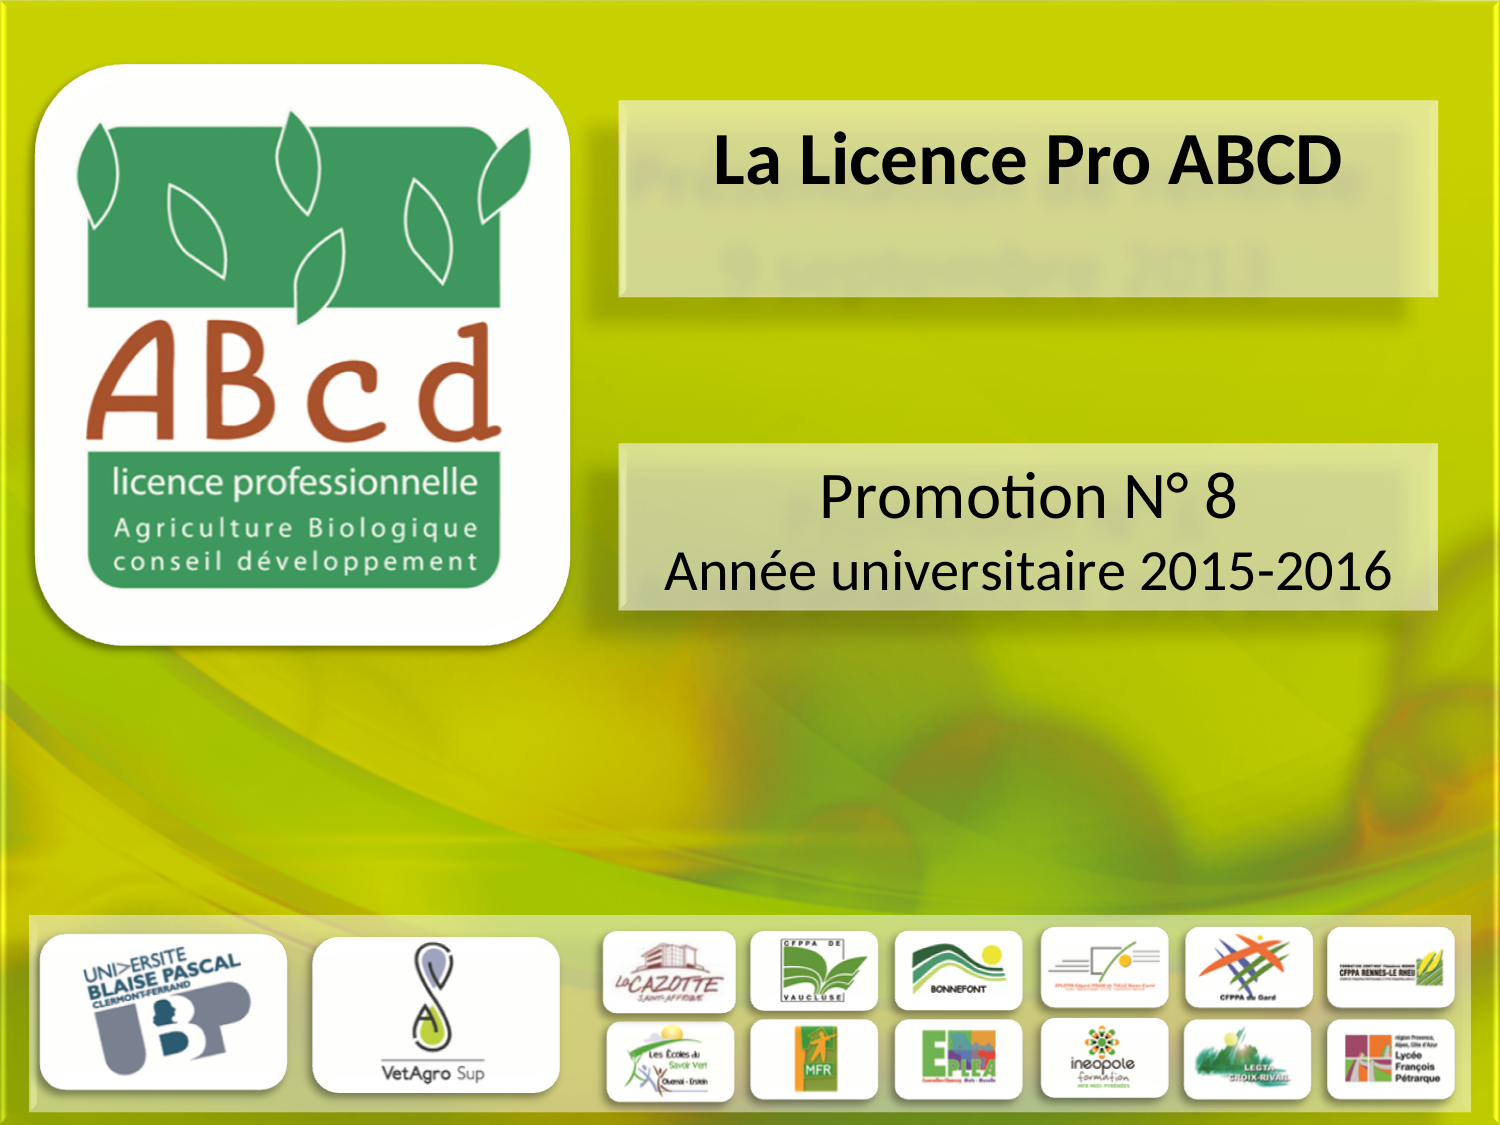

La Licence Pro ABCD
Promotion N° 8
Année universitaire 2015-2016